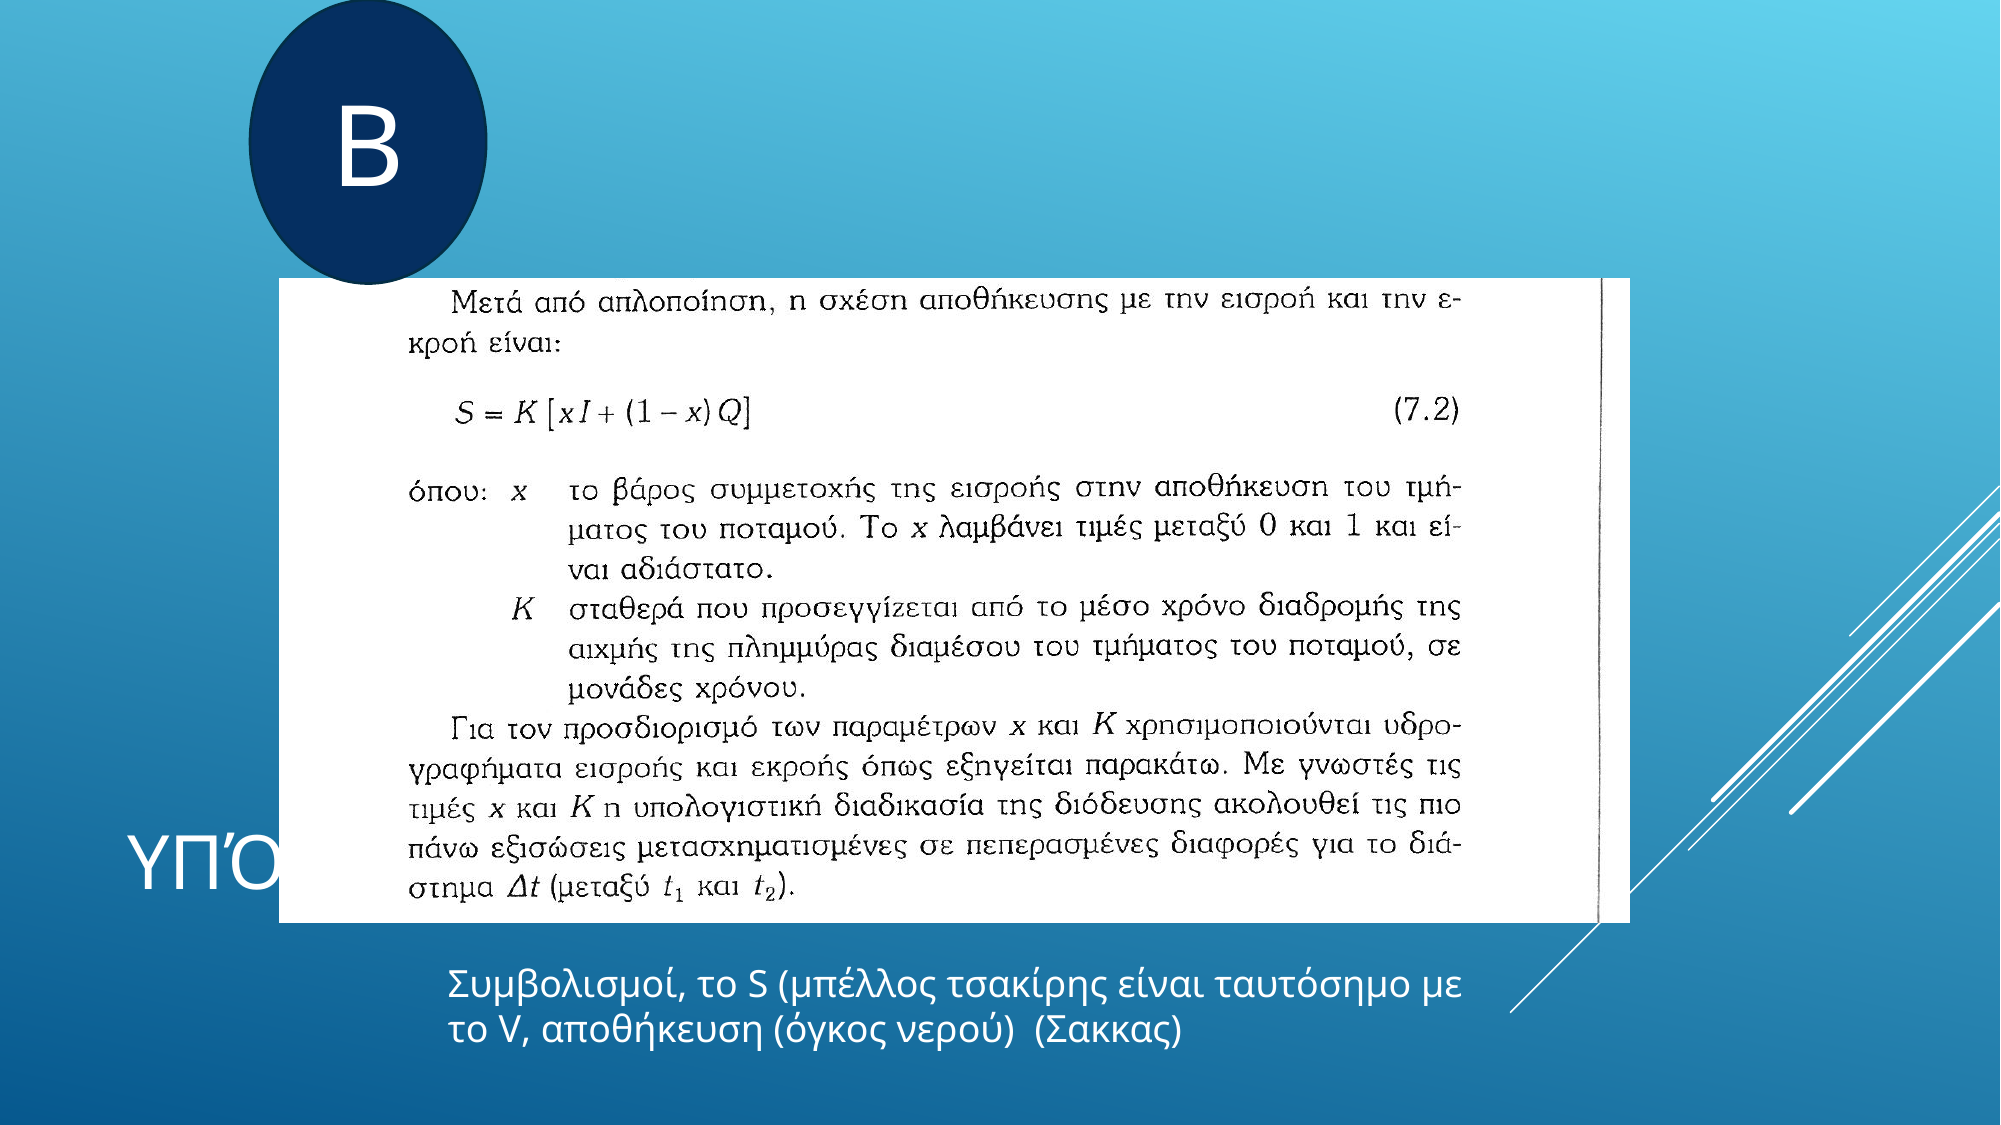

Β
# Υπόθεση…
Συμβολισμοί, το S (μπέλλος τσακίρης είναι ταυτόσημο με το V, αποθήκευση (όγκος νερού) (Σακκας)